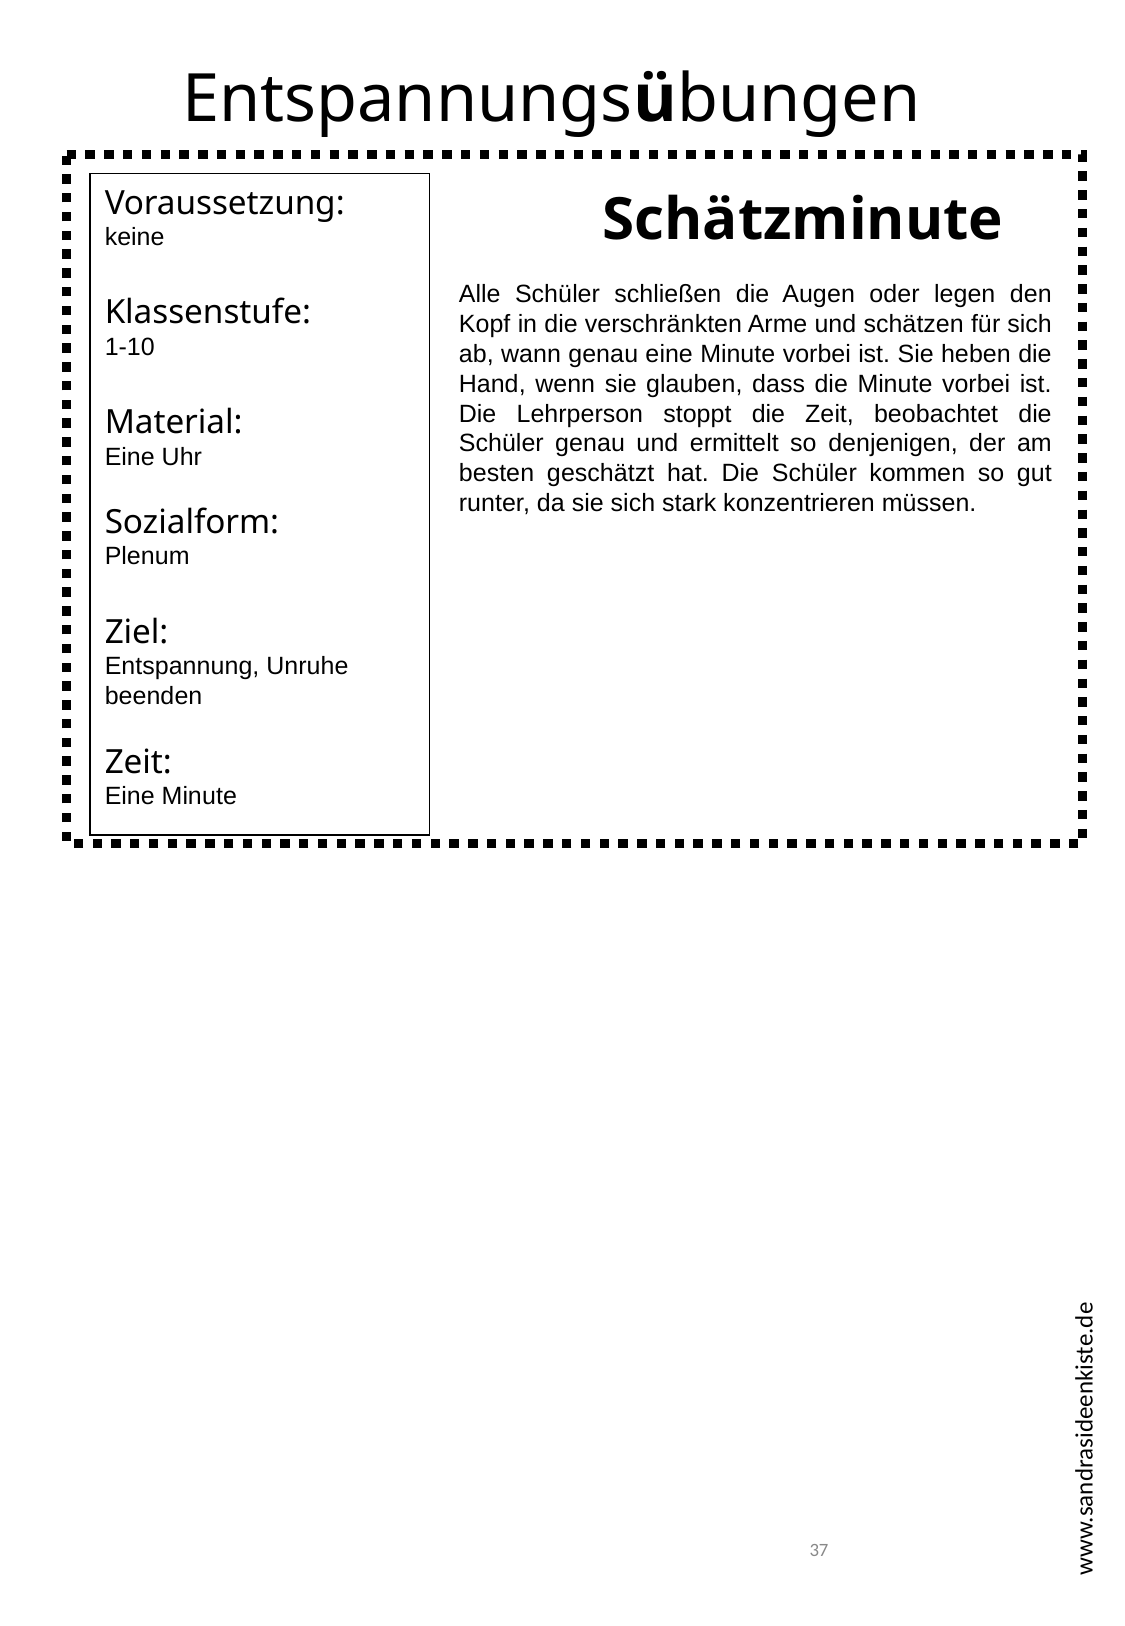

Entspannungsübungen
Voraussetzung:
keine
Klassenstufe:
1-10
Material:
Eine Uhr
Sozialform:
Plenum
Ziel:
Entspannung, Unruhe beenden
Zeit:
Eine Minute
Schätzminute
Alle Schüler schließen die Augen oder legen den Kopf in die verschränkten Arme und schätzen für sich ab, wann genau eine Minute vorbei ist. Sie heben die Hand, wenn sie glauben, dass die Minute vorbei ist. Die Lehrperson stoppt die Zeit, beobachtet die Schüler genau und ermittelt so denjenigen, der am besten geschätzt hat. Die Schüler kommen so gut runter, da sie sich stark konzentrieren müssen.
www.sandrasideenkiste.de